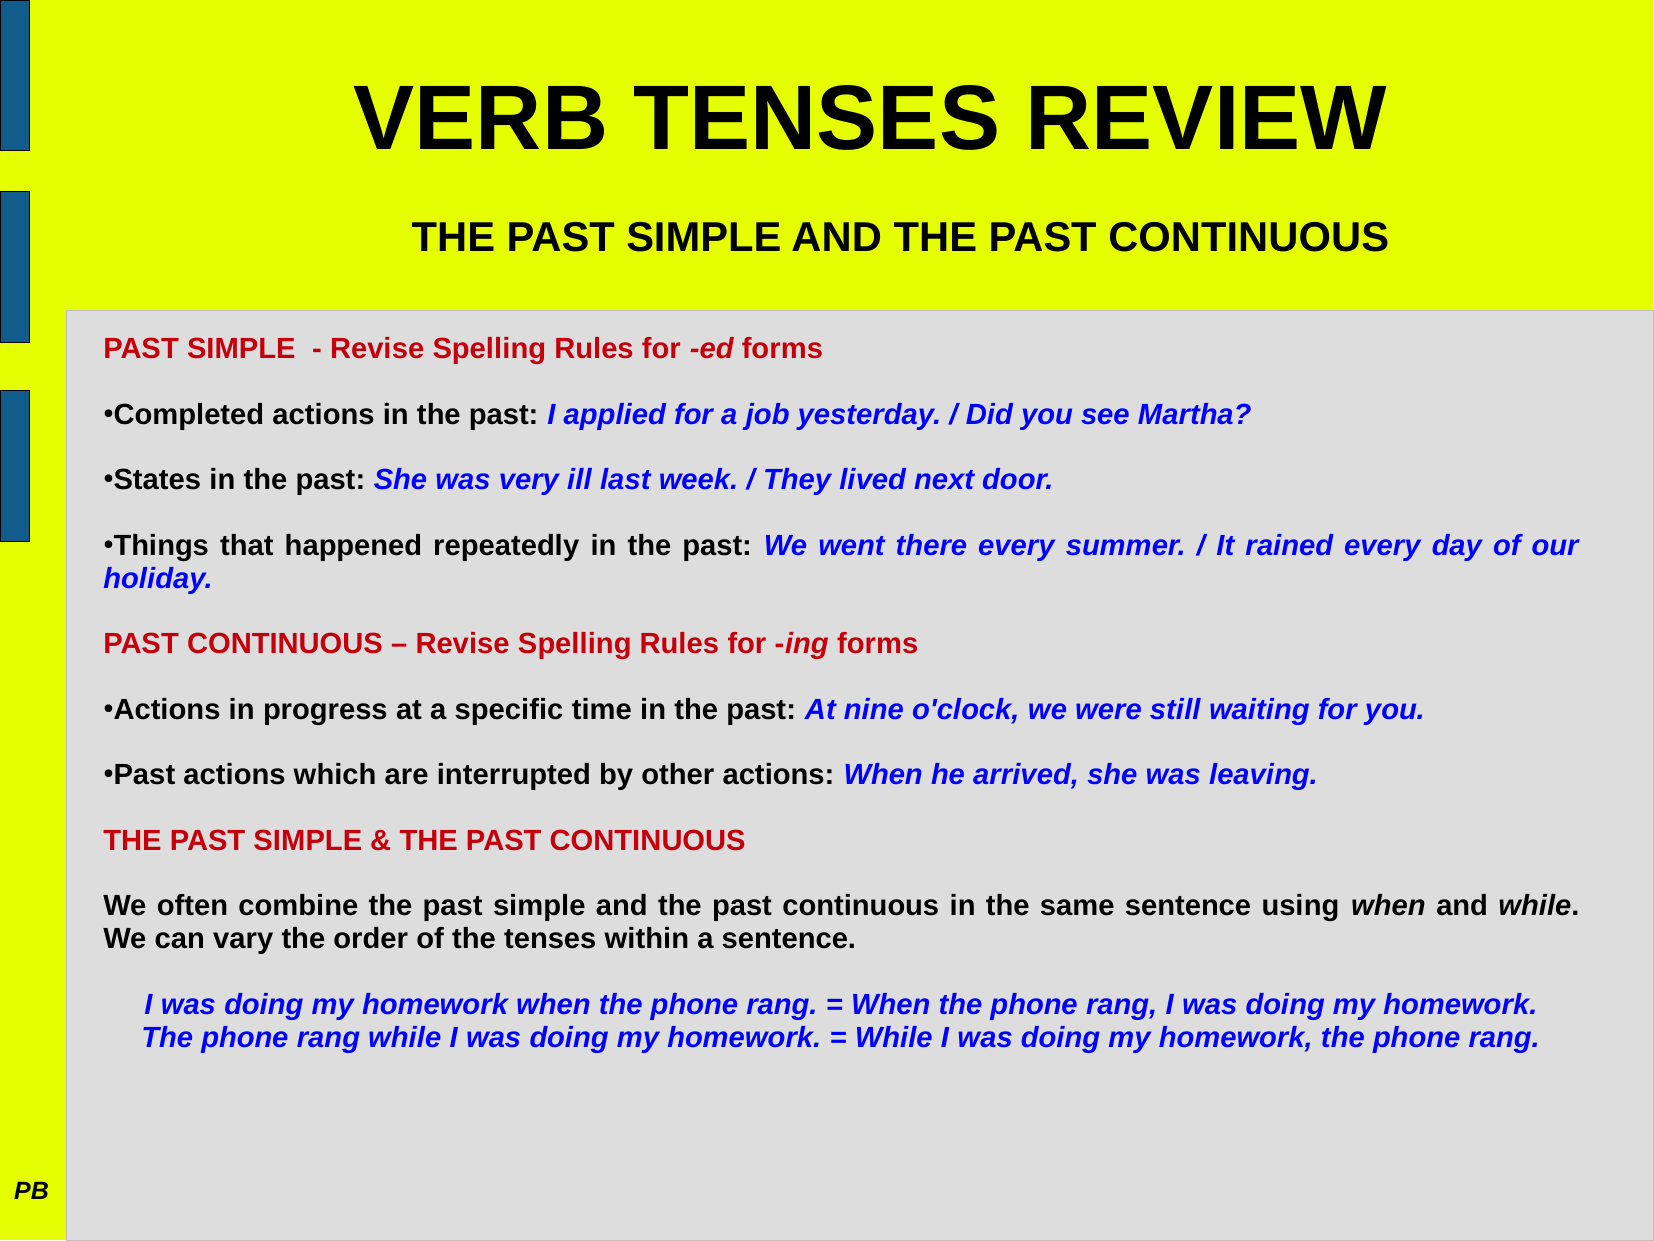

VERB TENSES REVIEW
THE PAST SIMPLE AND THE PAST CONTINUOUS
PAST SIMPLE - Revise Spelling Rules for -ed forms
Completed actions in the past: I applied for a job yesterday. / Did you see Martha?
States in the past: She was very ill last week. / They lived next door.
Things that happened repeatedly in the past: We went there every summer. / It rained every day of our holiday.
PAST CONTINUOUS – Revise Spelling Rules for -ing forms
Actions in progress at a specific time in the past: At nine o'clock, we were still waiting for you.
Past actions which are interrupted by other actions: When he arrived, she was leaving.
THE PAST SIMPLE & THE PAST CONTINUOUS
We often combine the past simple and the past continuous in the same sentence using when and while. We can vary the order of the tenses within a sentence.
I was doing my homework when the phone rang. = When the phone rang, I was doing my homework.
The phone rang while I was doing my homework. = While I was doing my homework, the phone rang.
PB